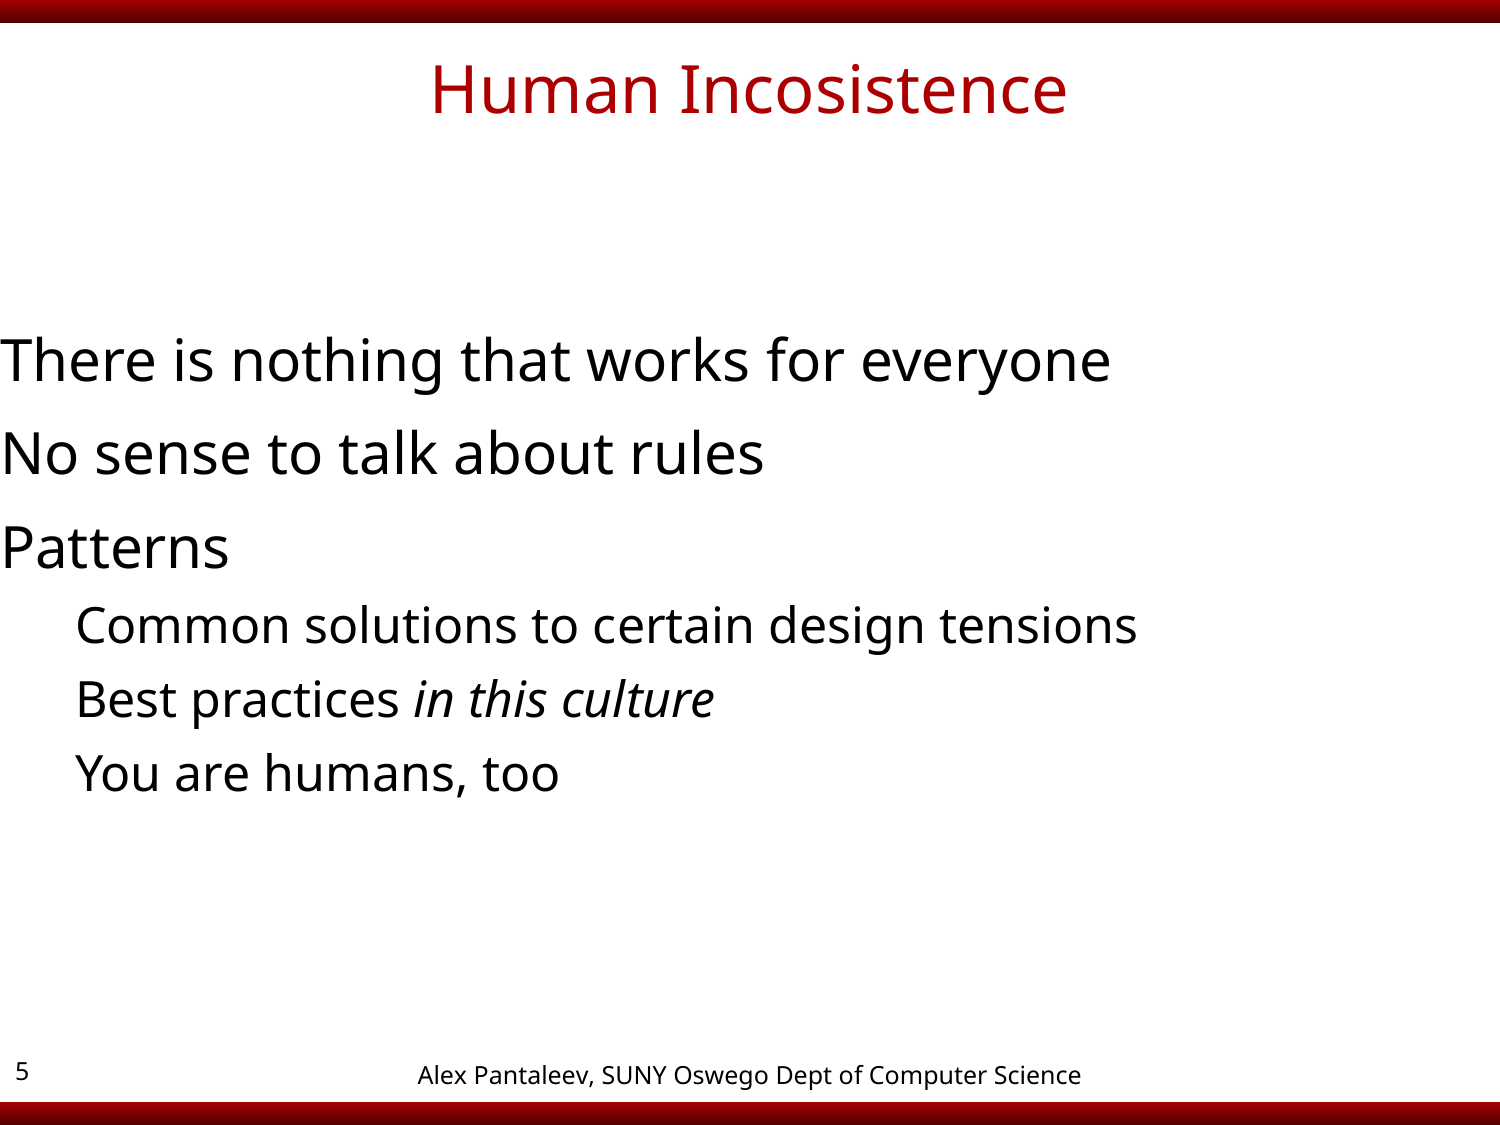

# Human Incosistence
There is nothing that works for everyone
No sense to talk about rules
Patterns
Common solutions to certain design tensions
Best practices in this culture
You are humans, too
5